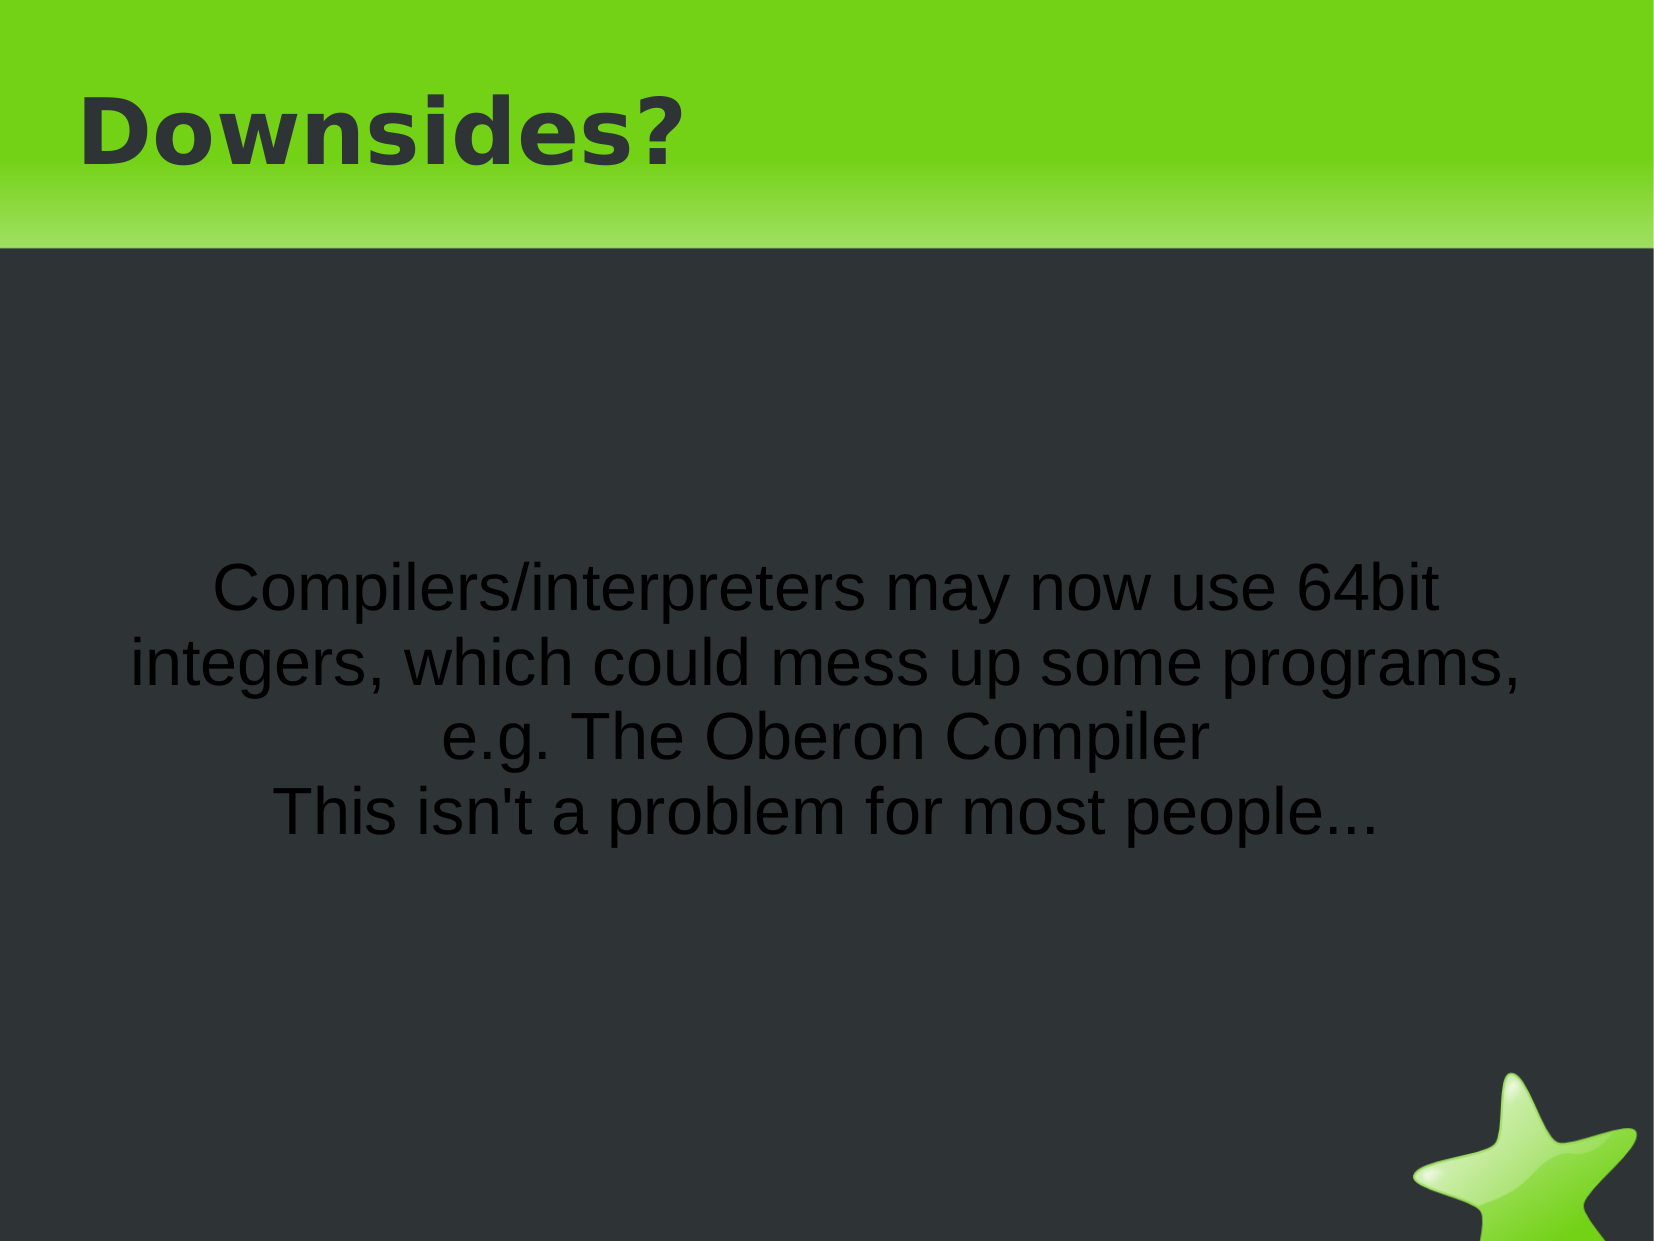

# Downsides?
Compilers/interpreters may now use 64bit integers, which could mess up some programs, e.g. The Oberon Compiler
This isn't a problem for most people...